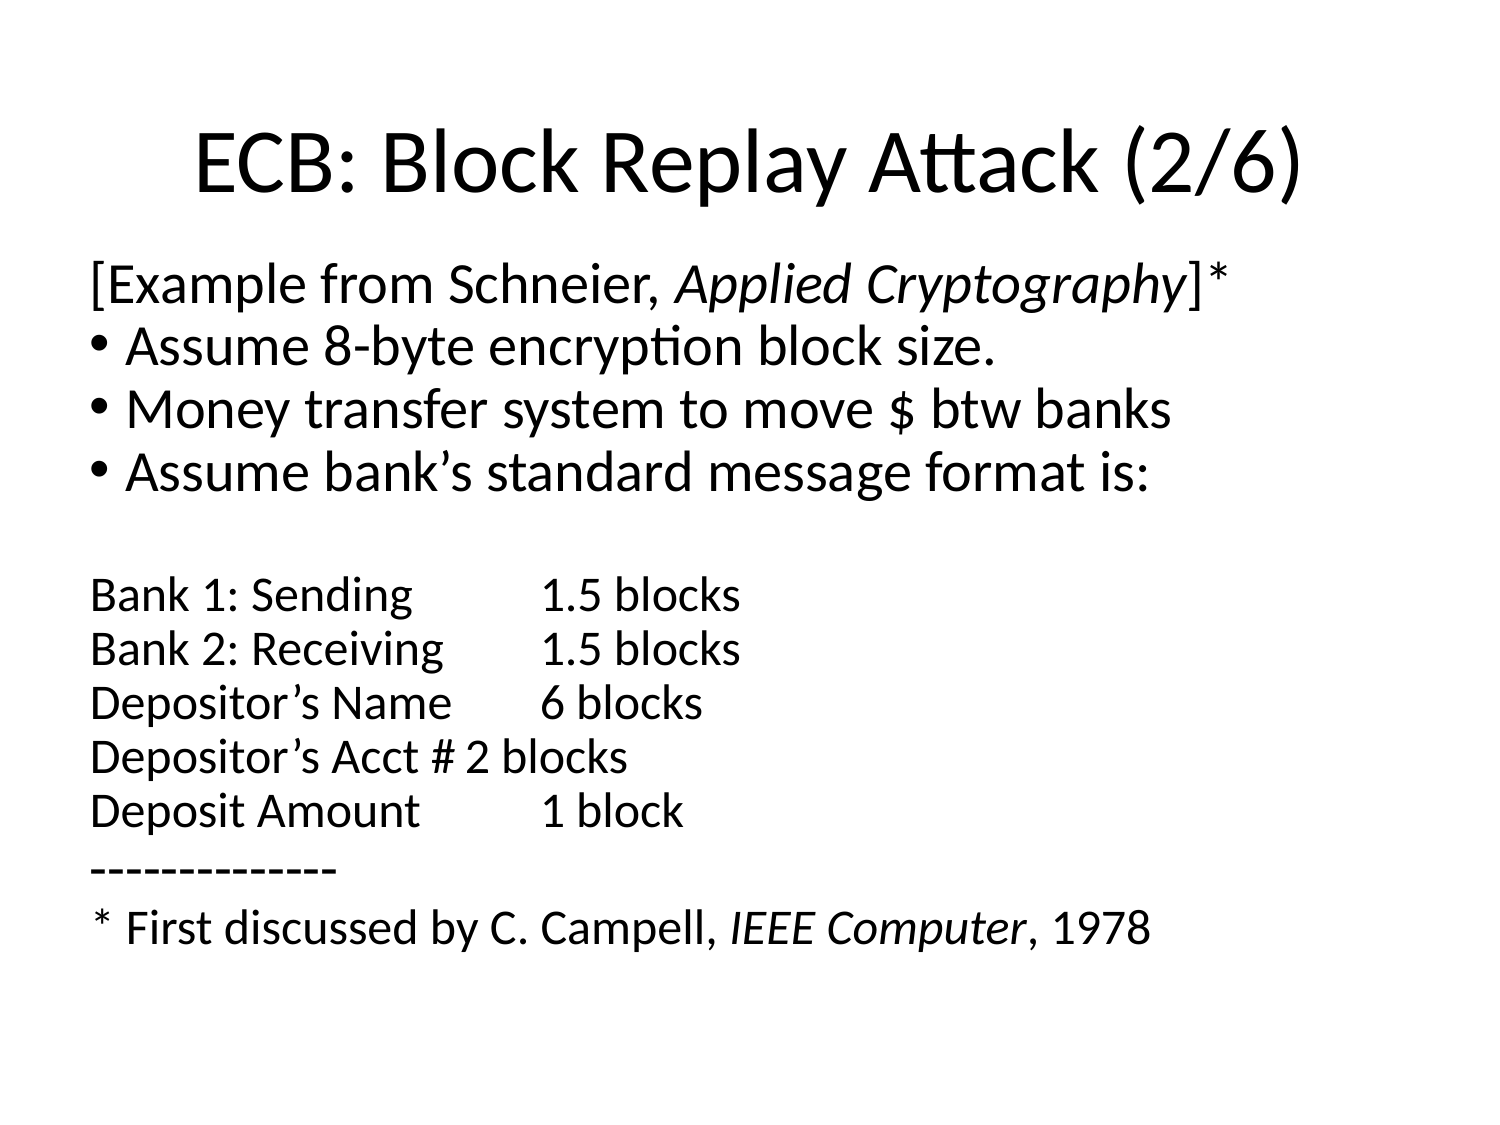

ECB: Block Replay Attack (2/6)
[Example from Schneier, Applied Cryptography]*
Assume 8-byte encryption block size.
Money transfer system to move $ btw banks
Assume bank’s standard message format is:
Bank 1: Sending		1.5 blocks
Bank 2: Receiving		1.5 blocks
Depositor’s Name		6 blocks
Depositor’s Acct #	2 blocks
Deposit Amount		1 block
--------------
* First discussed by C. Campell, IEEE Computer, 1978